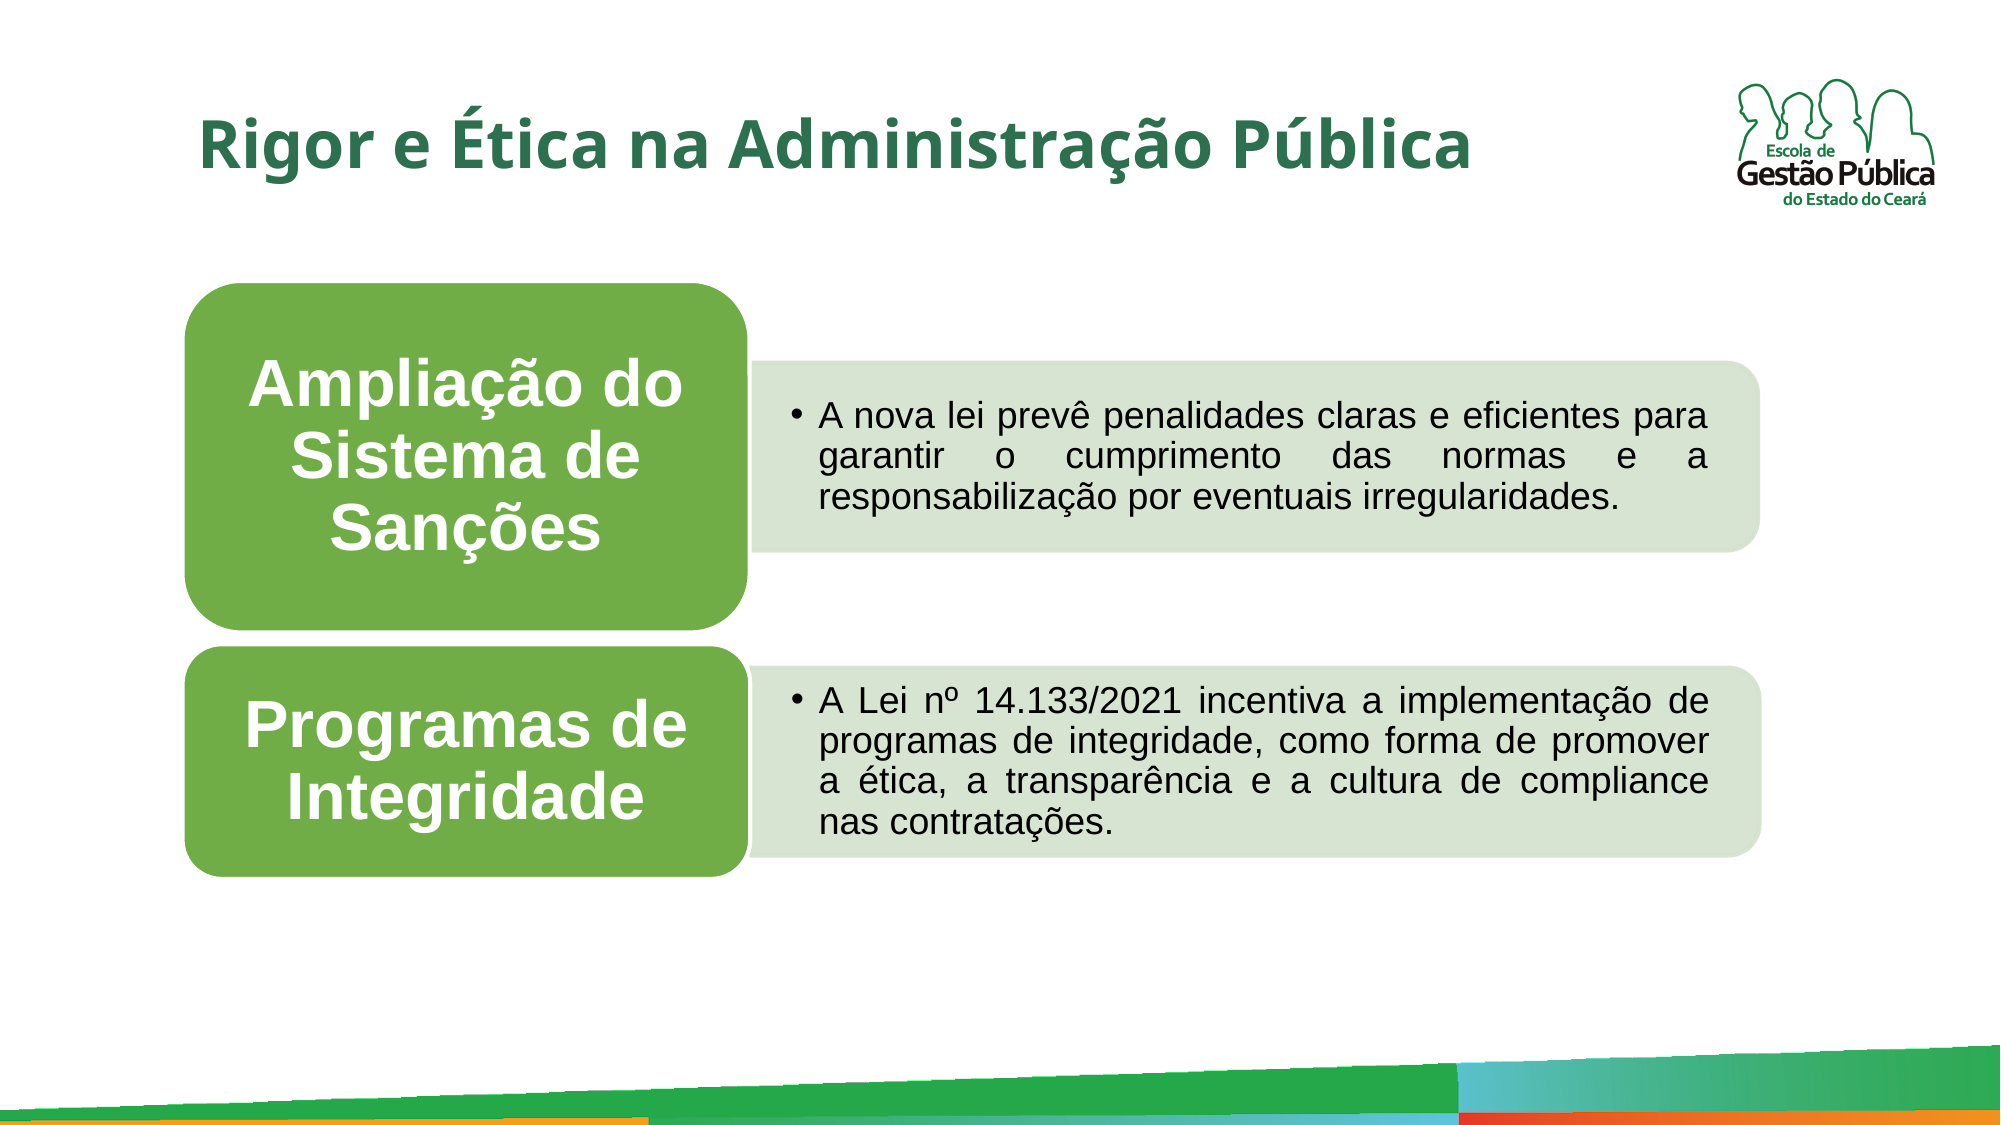

Rigor e Ética na Administração Pública
Ampliação do Sistema de Sanções
A nova lei prevê penalidades claras e eficientes para garantir o cumprimento das normas e a responsabilização por eventuais irregularidades.
Programas de Integridade
A Lei nº 14.133/2021 incentiva a implementação de programas de integridade, como forma de promover a ética, a transparência e a cultura de compliance nas contratações.